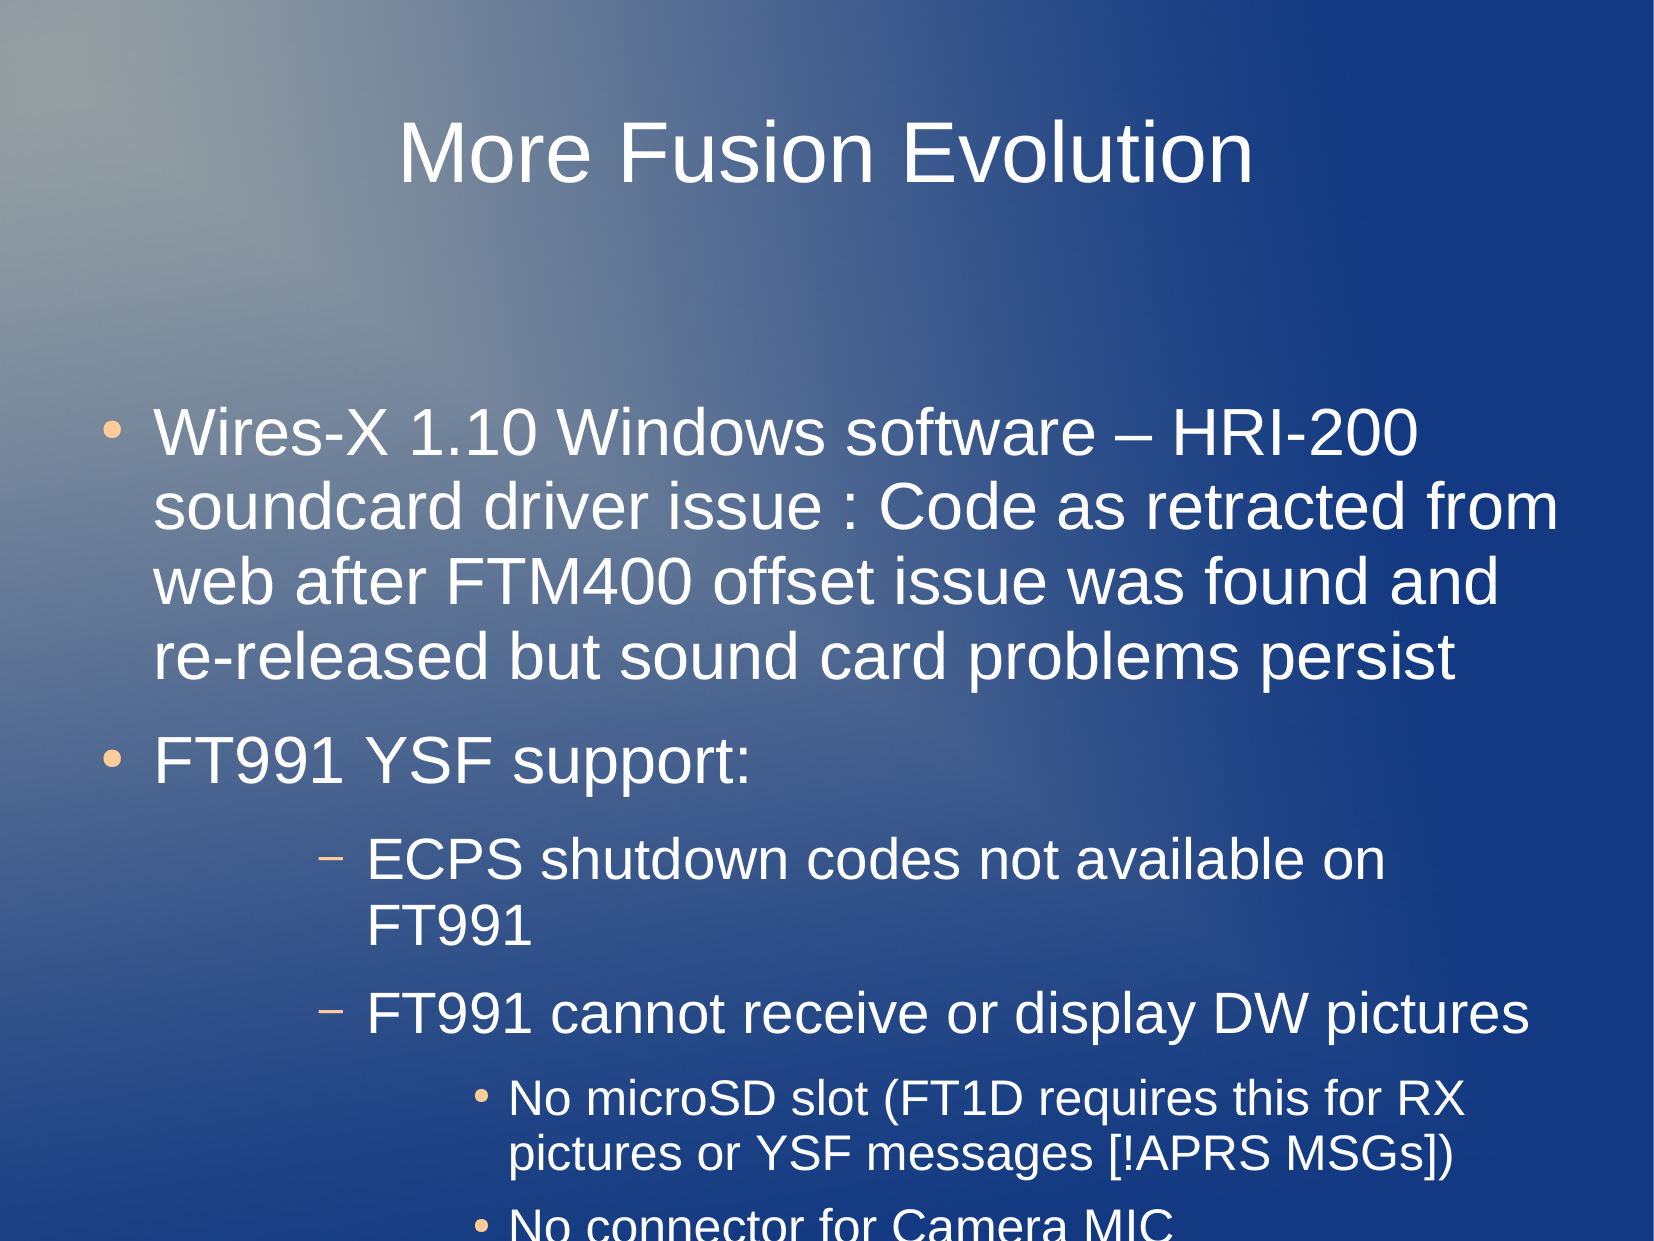

# More Fusion Evolution
Wires-X 1.10 Windows software – HRI-200 soundcard driver issue : Code as retracted from web after FTM400 offset issue was found and re-released but sound card problems persist
FT991 YSF support:
ECPS shutdown codes not available on FT991
FT991 cannot receive or display DW pictures
No microSD slot (FT1D requires this for RX pictures or YSF messages [!APRS MSGs])
No connector for Camera MIC